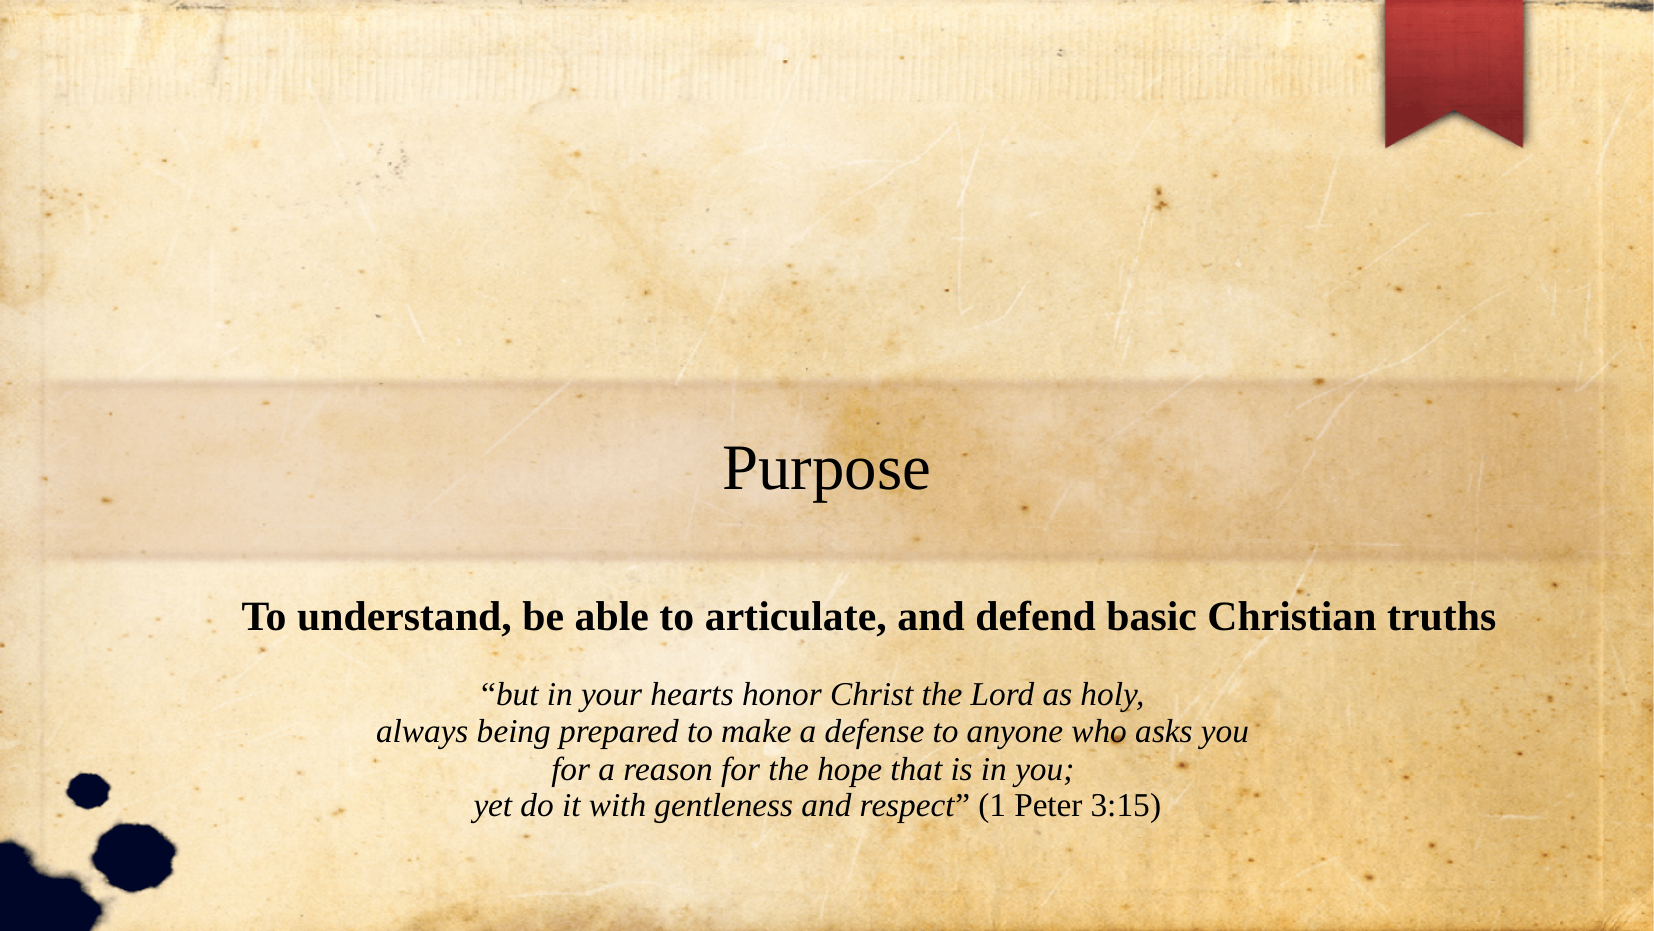

# Purpose
To understand, be able to articulate, and defend basic Christian truths
“but in your hearts honor Christ the Lord as holy,
always being prepared to make a defense to anyone who asks you
for a reason for the hope that is in you;
yet do it with gentleness and respect” (1 Peter 3:15)